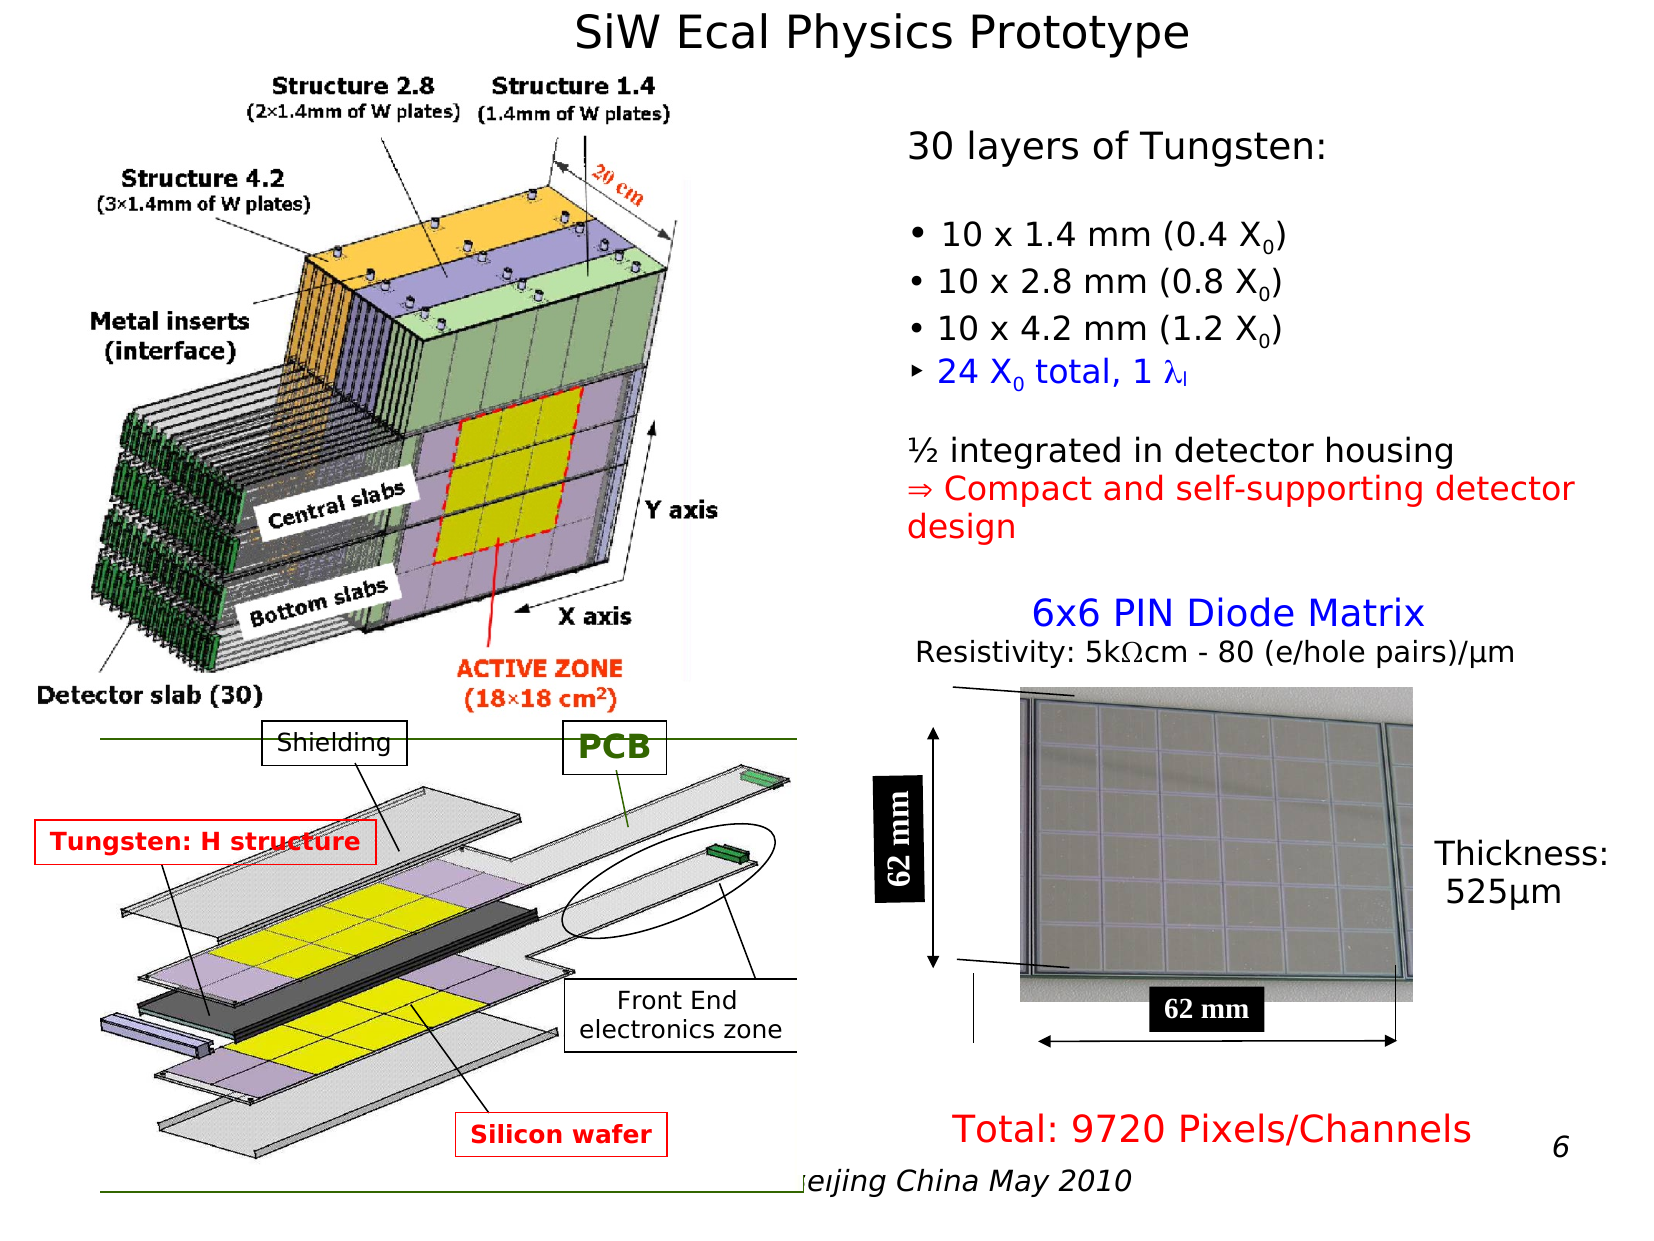

SiW Ecal Physics Prototype
30 layers of Tungsten:
• 10 x 1.4 mm (0.4 X0)‏
• 10 x 2.8 mm (0.8 X0)‏
• 10 x 4.2 mm (1.2 X0)‏
‣ 24 X0 total, 1 λl
½ integrated in detector housing
⇒ Compact and self-supporting detector design
 6x6 PIN Diode Matrix
 Resistivity: 5kcm - 80 (e/hole pairs)/µm
Shielding
PCB
62 mm
Tungsten: H structure
Thickness:
 525µm
Front End
electronics zone
62 mm
Total: 9720 Pixels/Channels
Silicon wafer
Comite d'evaluation
6